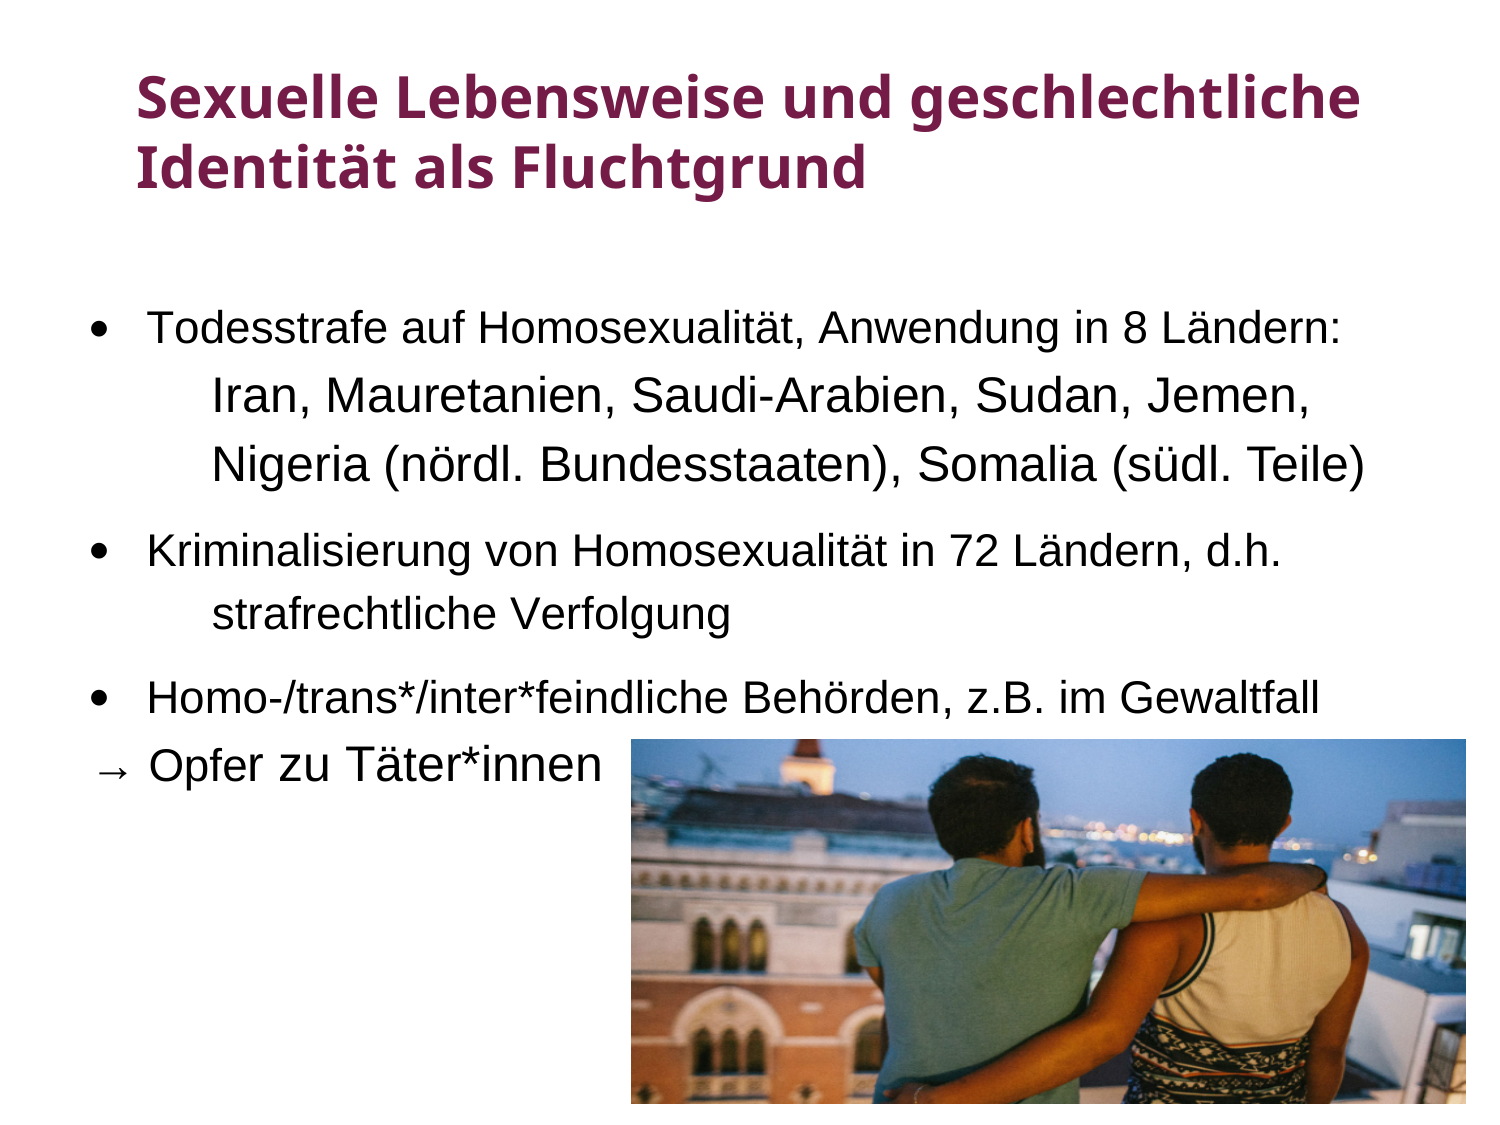

Sexuelle Lebensweise und geschlechtliche Identität als Fluchtgrund
Todesstrafe auf Homosexualität, Anwendung in 8 Ländern: Iran, Mauretanien, Saudi-Arabien, Sudan, Jemen, Nigeria (nördl. Bundesstaaten), Somalia (südl. Teile)
Kriminalisierung von Homosexualität in 72 Ländern, d.h. strafrechtliche Verfolgung
Homo-/trans*/inter*feindliche Behörden, z.B. im Gewaltfall
→ Opfer zu Täter*innen